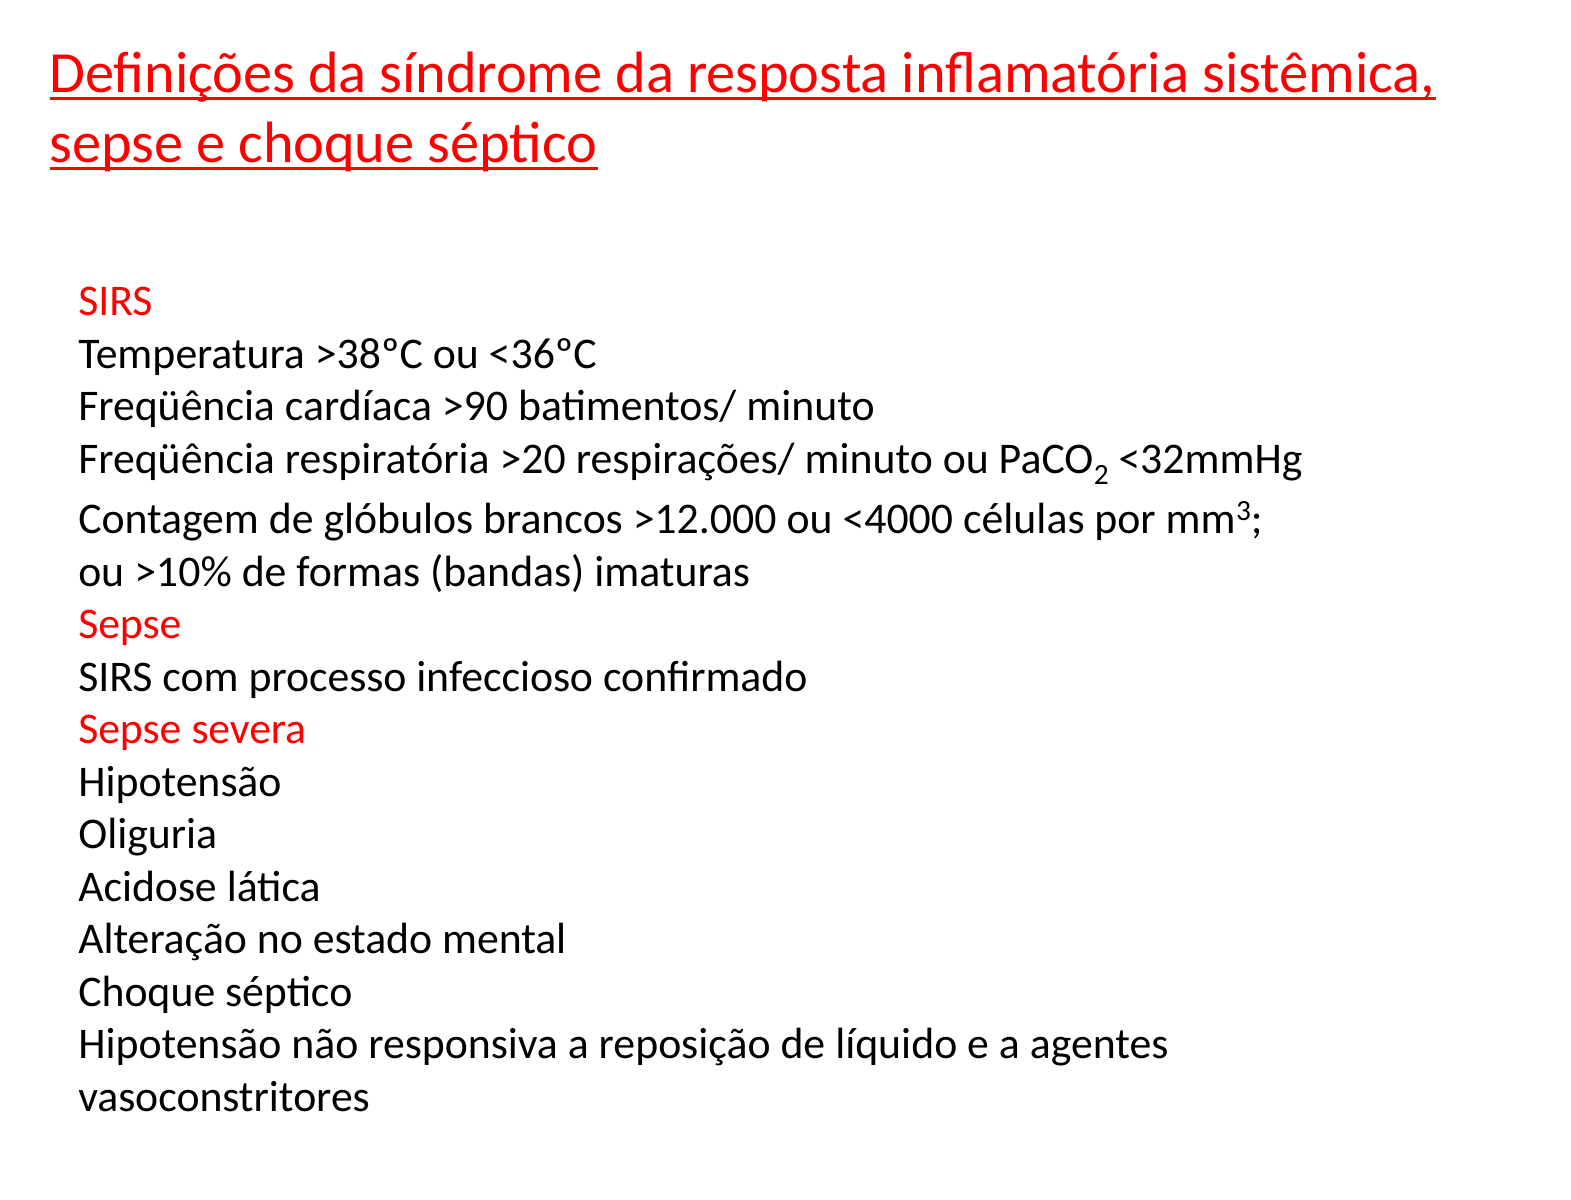

Definições da síndrome da resposta inflamatória sistêmica, sepse e choque séptico
SIRS
Temperatura >38ºC ou <36ºC
Freqüência cardíaca >90 batimentos/ minuto
Freqüência respiratória >20 respirações/ minuto ou PaCO2 <32mmHg
Contagem de glóbulos brancos >12.000 ou <4000 células por mm3;
ou >10% de formas (bandas) imaturas
Sepse
SIRS com processo infeccioso confirmado
Sepse severa
Hipotensão
Oliguria
Acidose lática
Alteração no estado mental
Choque séptico
Hipotensão não responsiva a reposição de líquido e a agentes
vasoconstritores